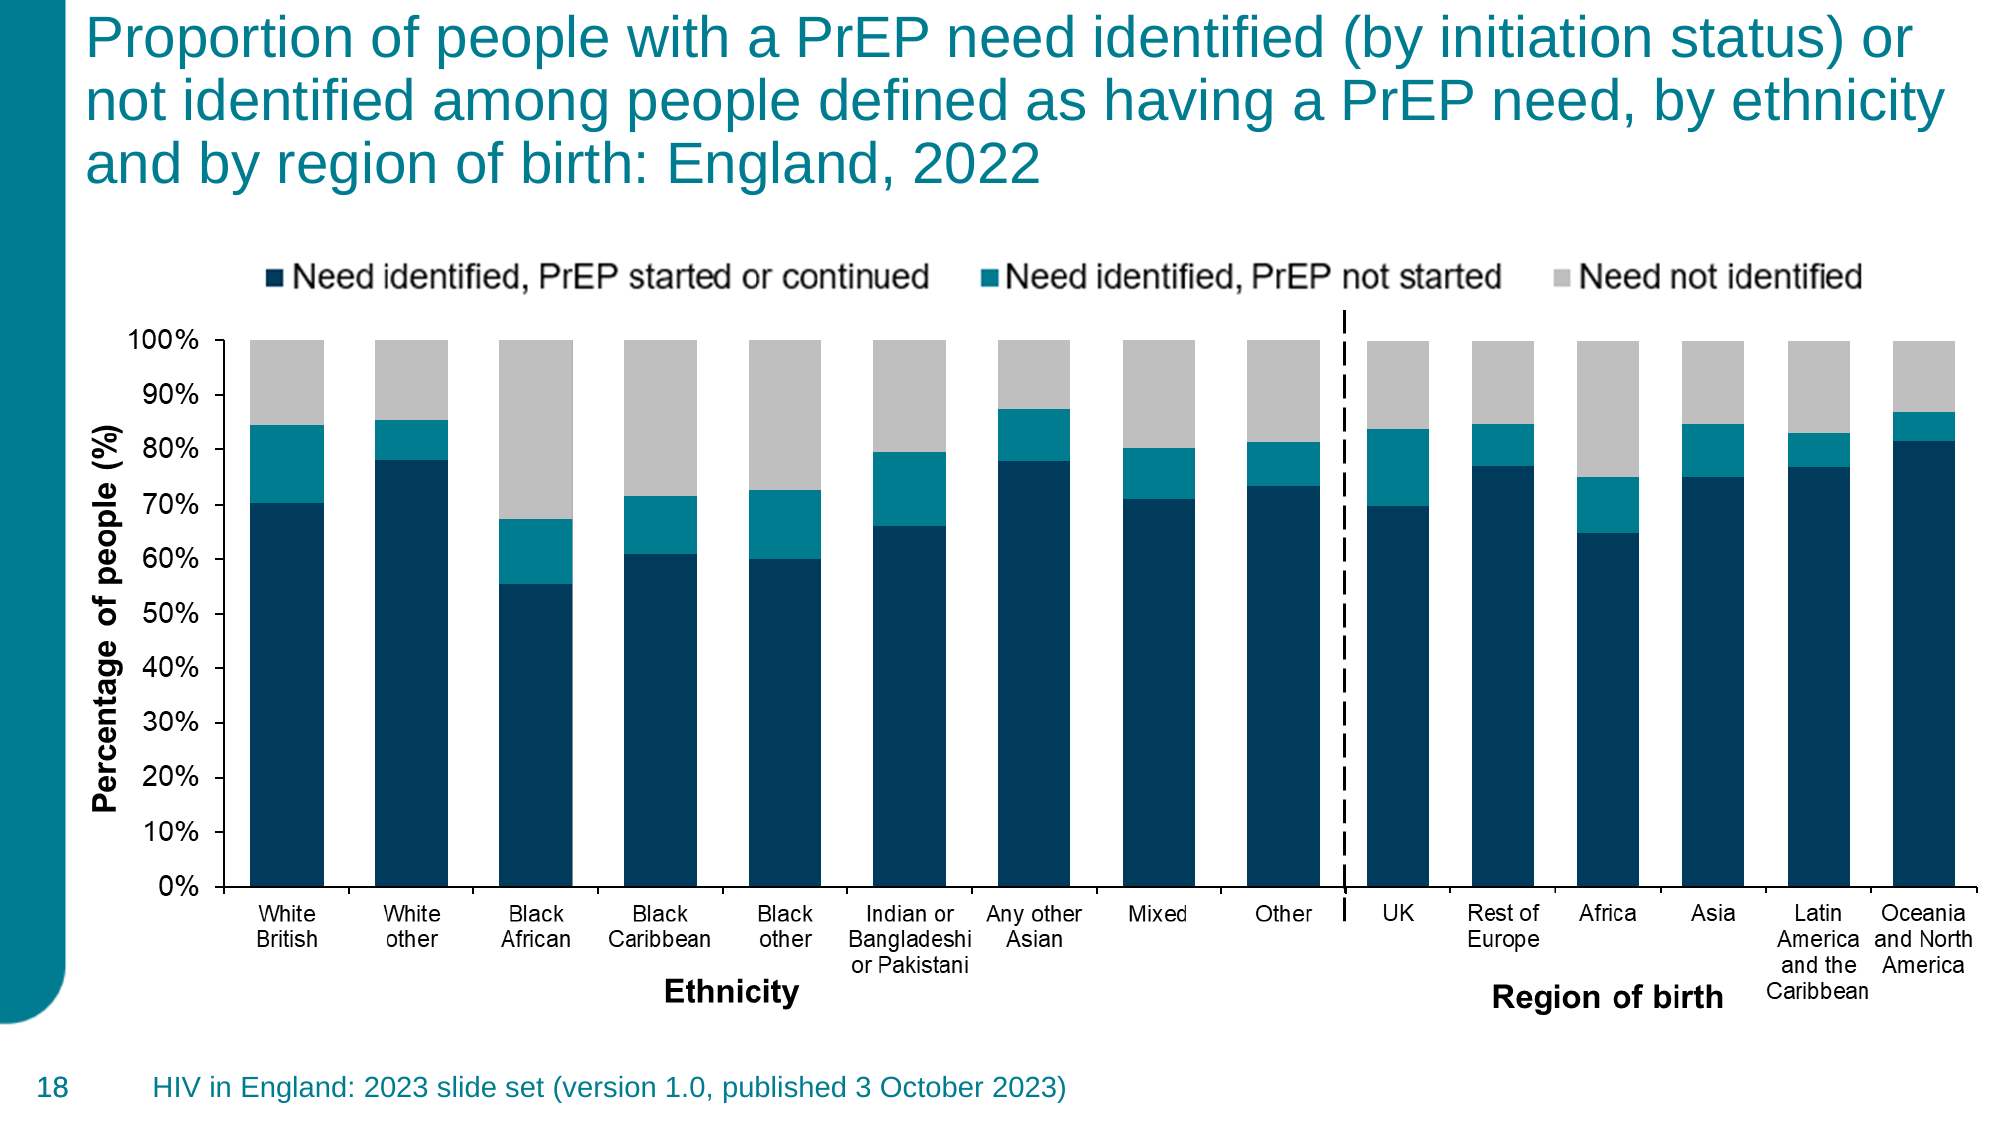

# Proportion of people with a PrEP need identified (by initiation status) or not identified among people defined as having a PrEP need, by ethnicity and by region of birth: England, 2022
14
14
HIV in England: 2023 slide set (version 1.0, published 3 October 2023)